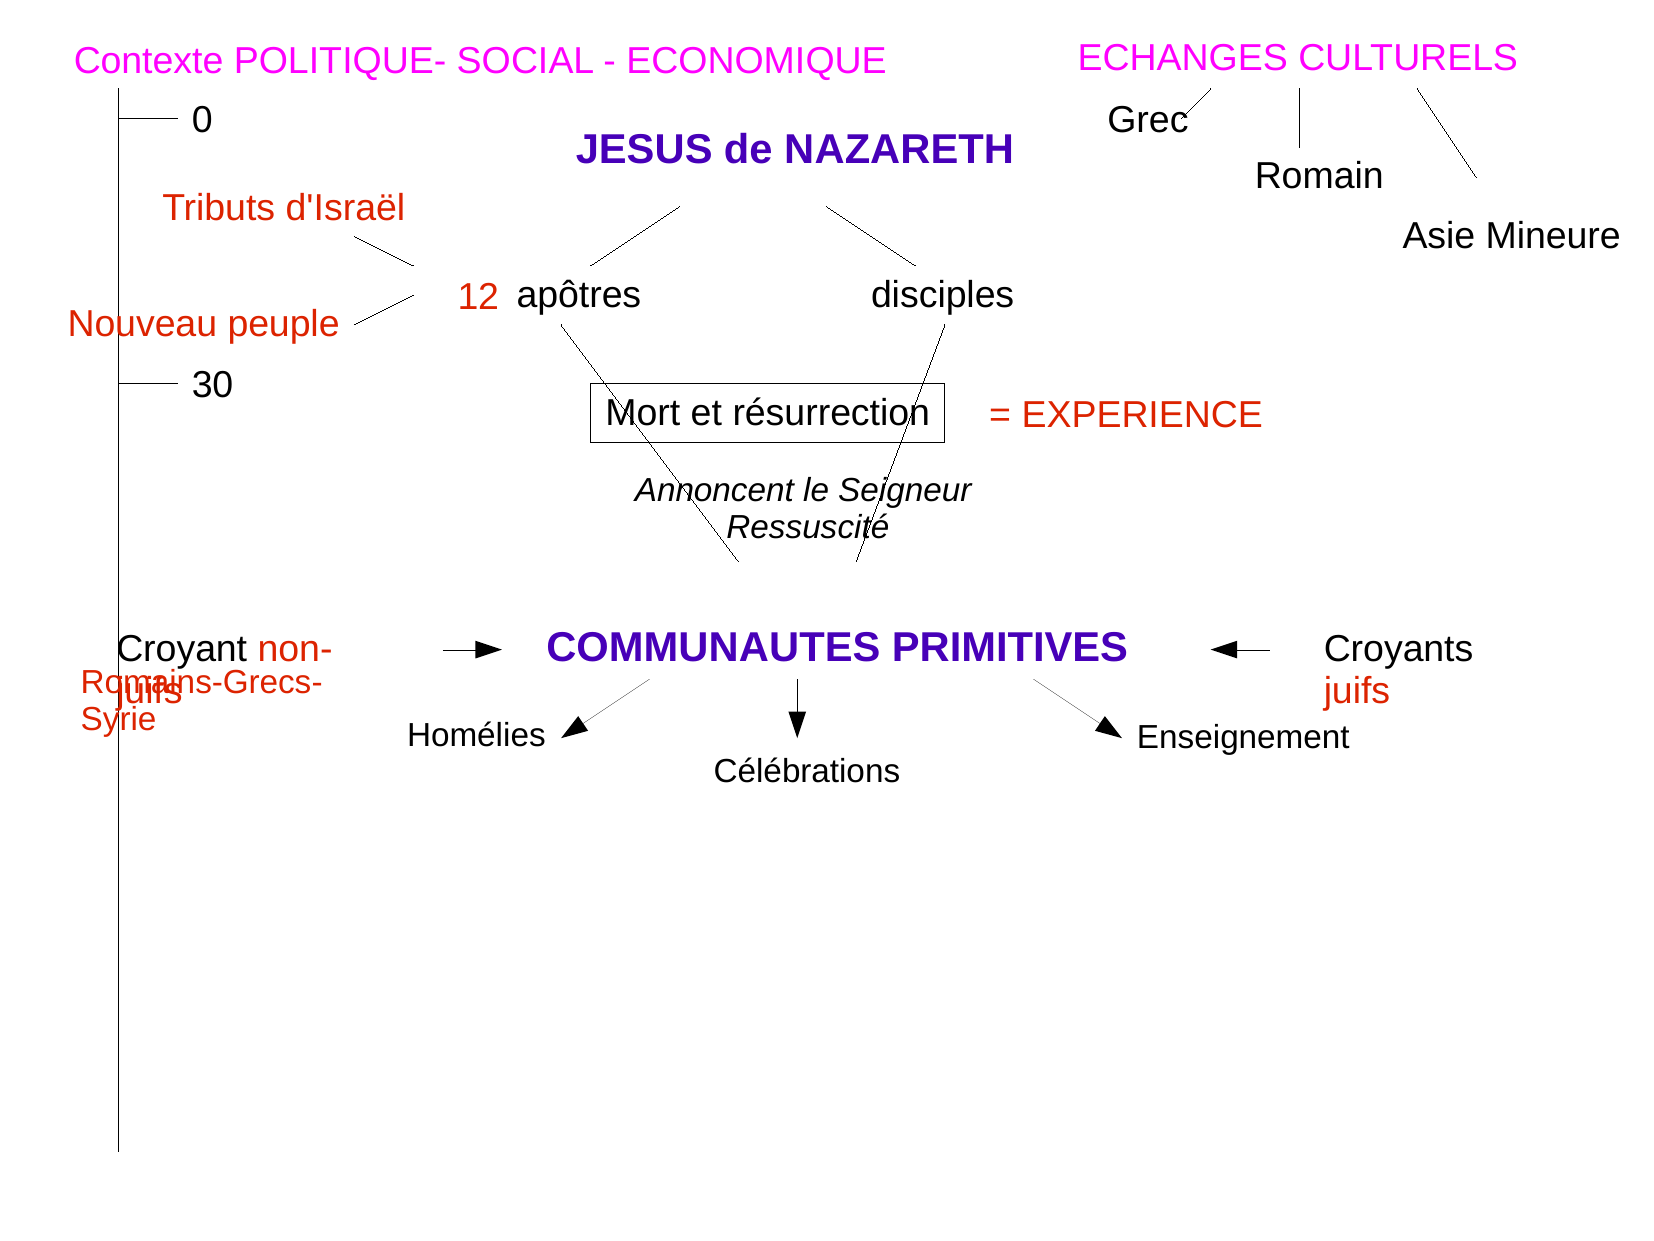

ECHANGES CULTURELS
Contexte POLITIQUE- SOCIAL - ECONOMIQUE
0
Grec
JESUS de NAZARETH
Romain
Tributs d'Israël
Asie Mineure
apôtres
disciples
12
Nouveau peuple
30
Mort et résurrection
= EXPERIENCE
Annoncent le Seigneur
Ressuscité
COMMUNAUTES PRIMITIVES
Croyant non-juifs
Croyants juifs
Romains-Grecs-Syrie
Homélies
Enseignement
Célébrations